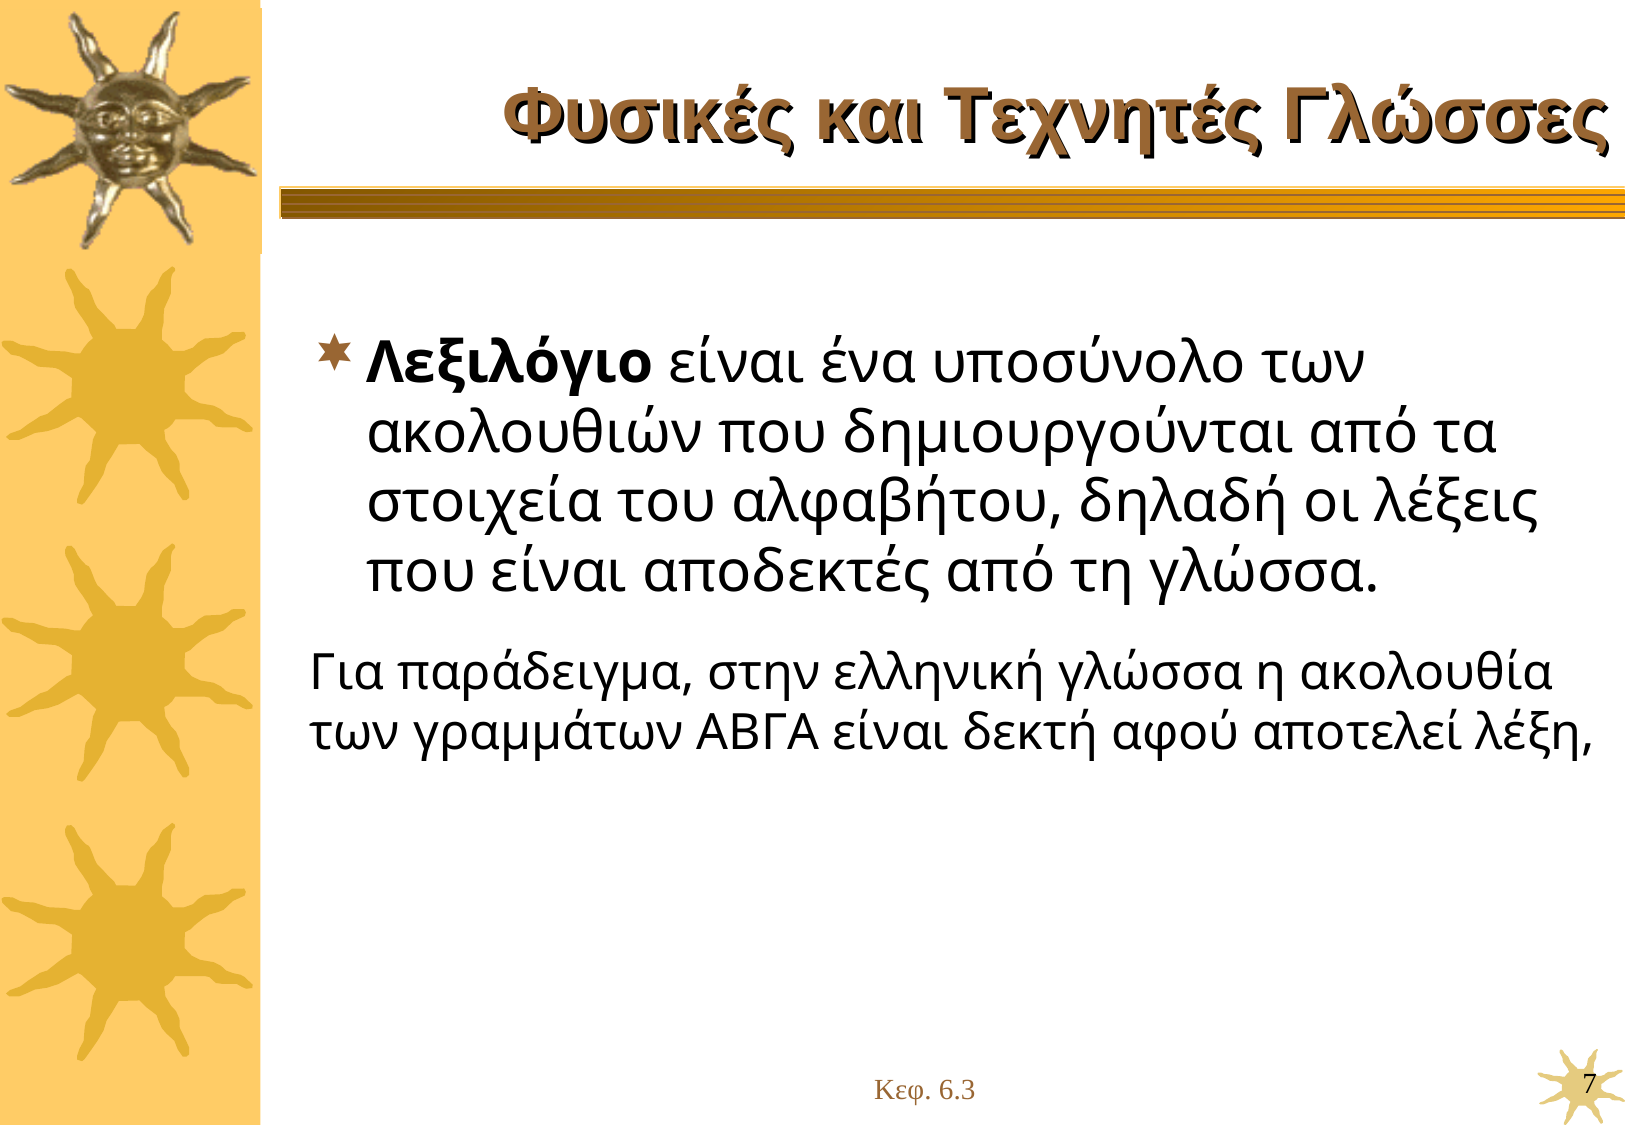

Φυσικές και Τεχνητές Γλώσσες
Λεξιλόγιο είναι ένα υποσύνολο των ακολουθιών που δημιουργούνται από τα στοιχεία του αλφαβήτου, δηλαδή οι λέξεις που είναι αποδεκτές από τη γλώσσα.
Για παράδειγμα, στην ελληνική γλώσσα η ακολουθία των γραμμάτων ΑΒΓΑ είναι δεκτή αφού αποτελεί λέξη,
7
Κεφ. 6.3